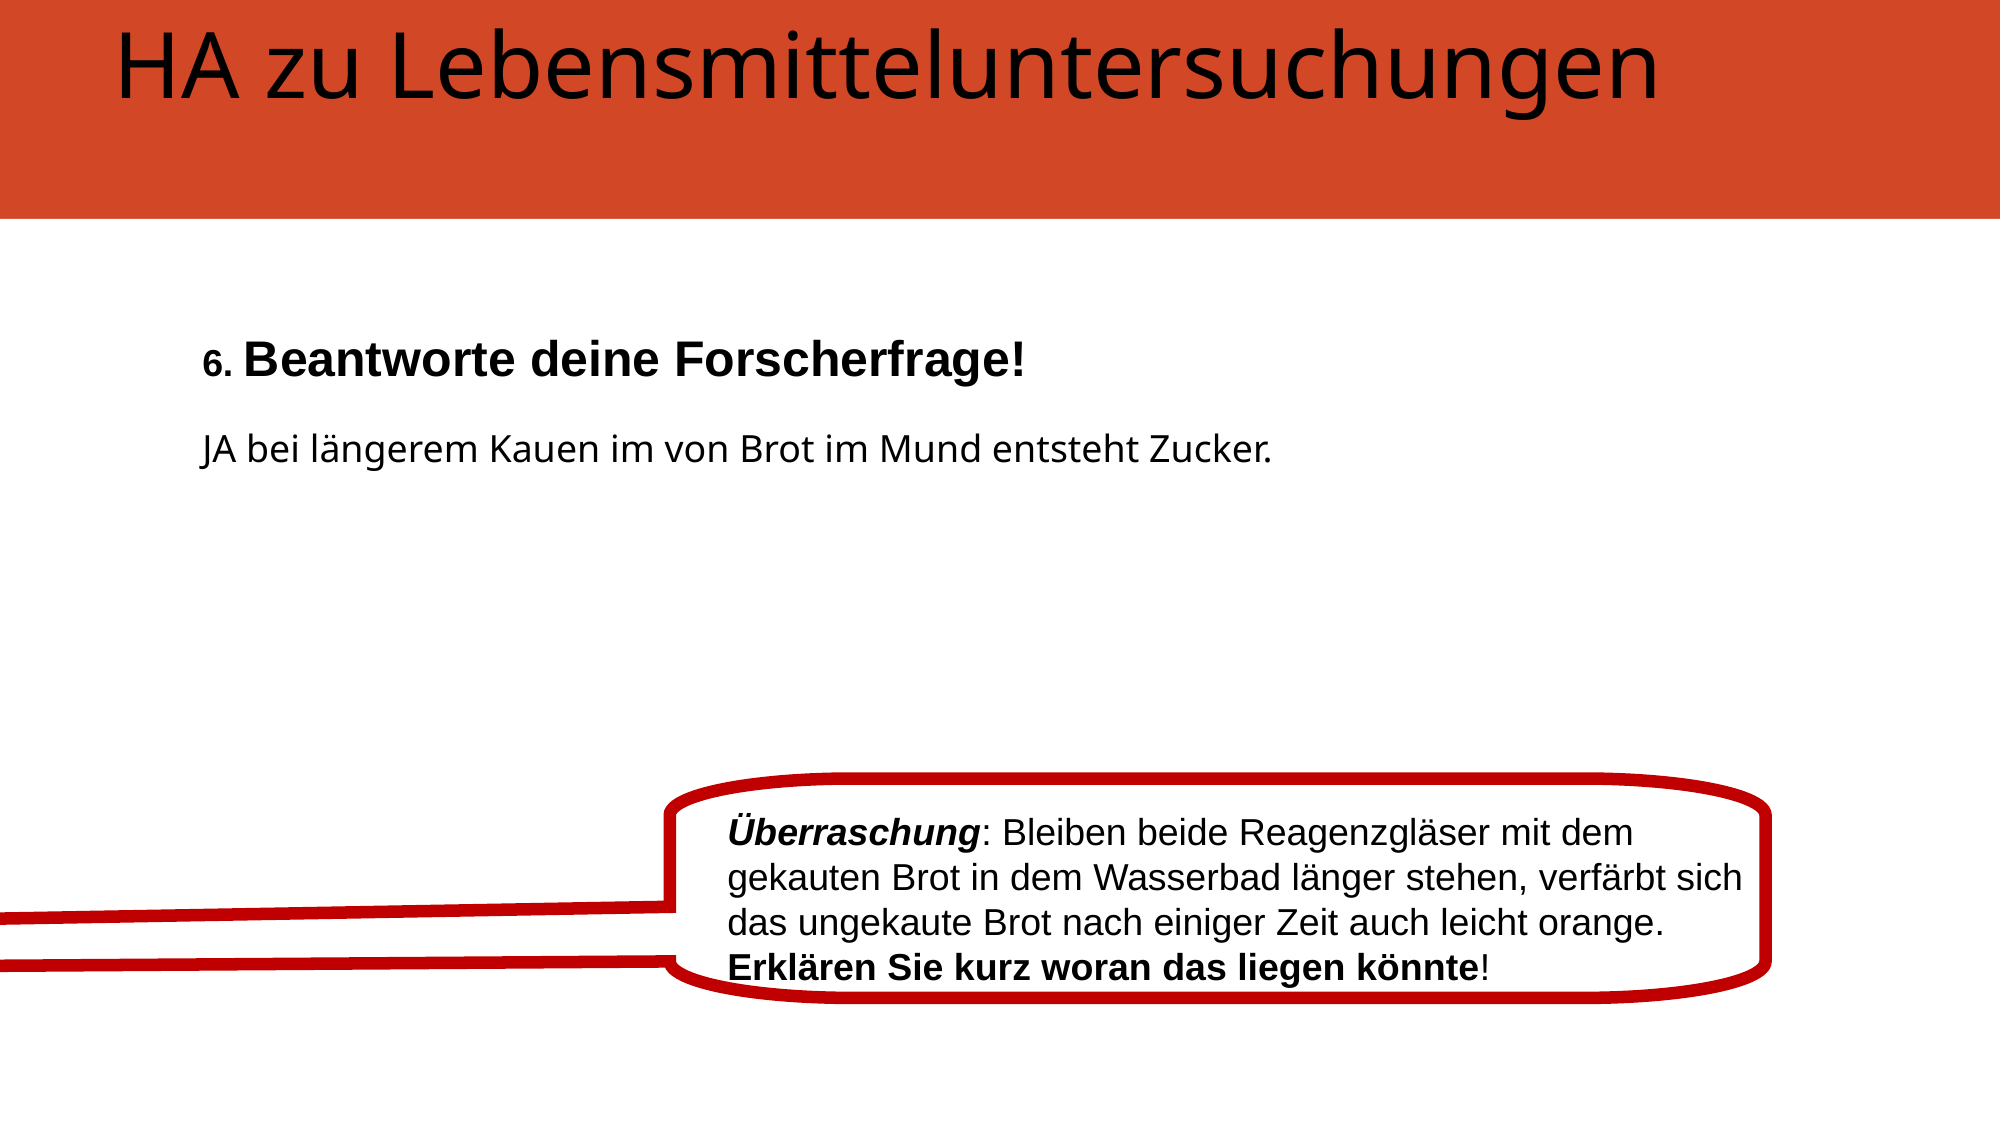

# HA zu Lebensmitteluntersuchungen
6. Beantworte deine Forscherfrage!
JA bei längerem Kauen im von Brot im Mund entsteht Zucker.
Überraschung: Bleiben beide Reagenzgläser mit dem gekauten Brot in dem Wasserbad länger stehen, verfärbt sich das ungekaute Brot nach einiger Zeit auch leicht orange.
Erklären Sie kurz woran das liegen könnte!